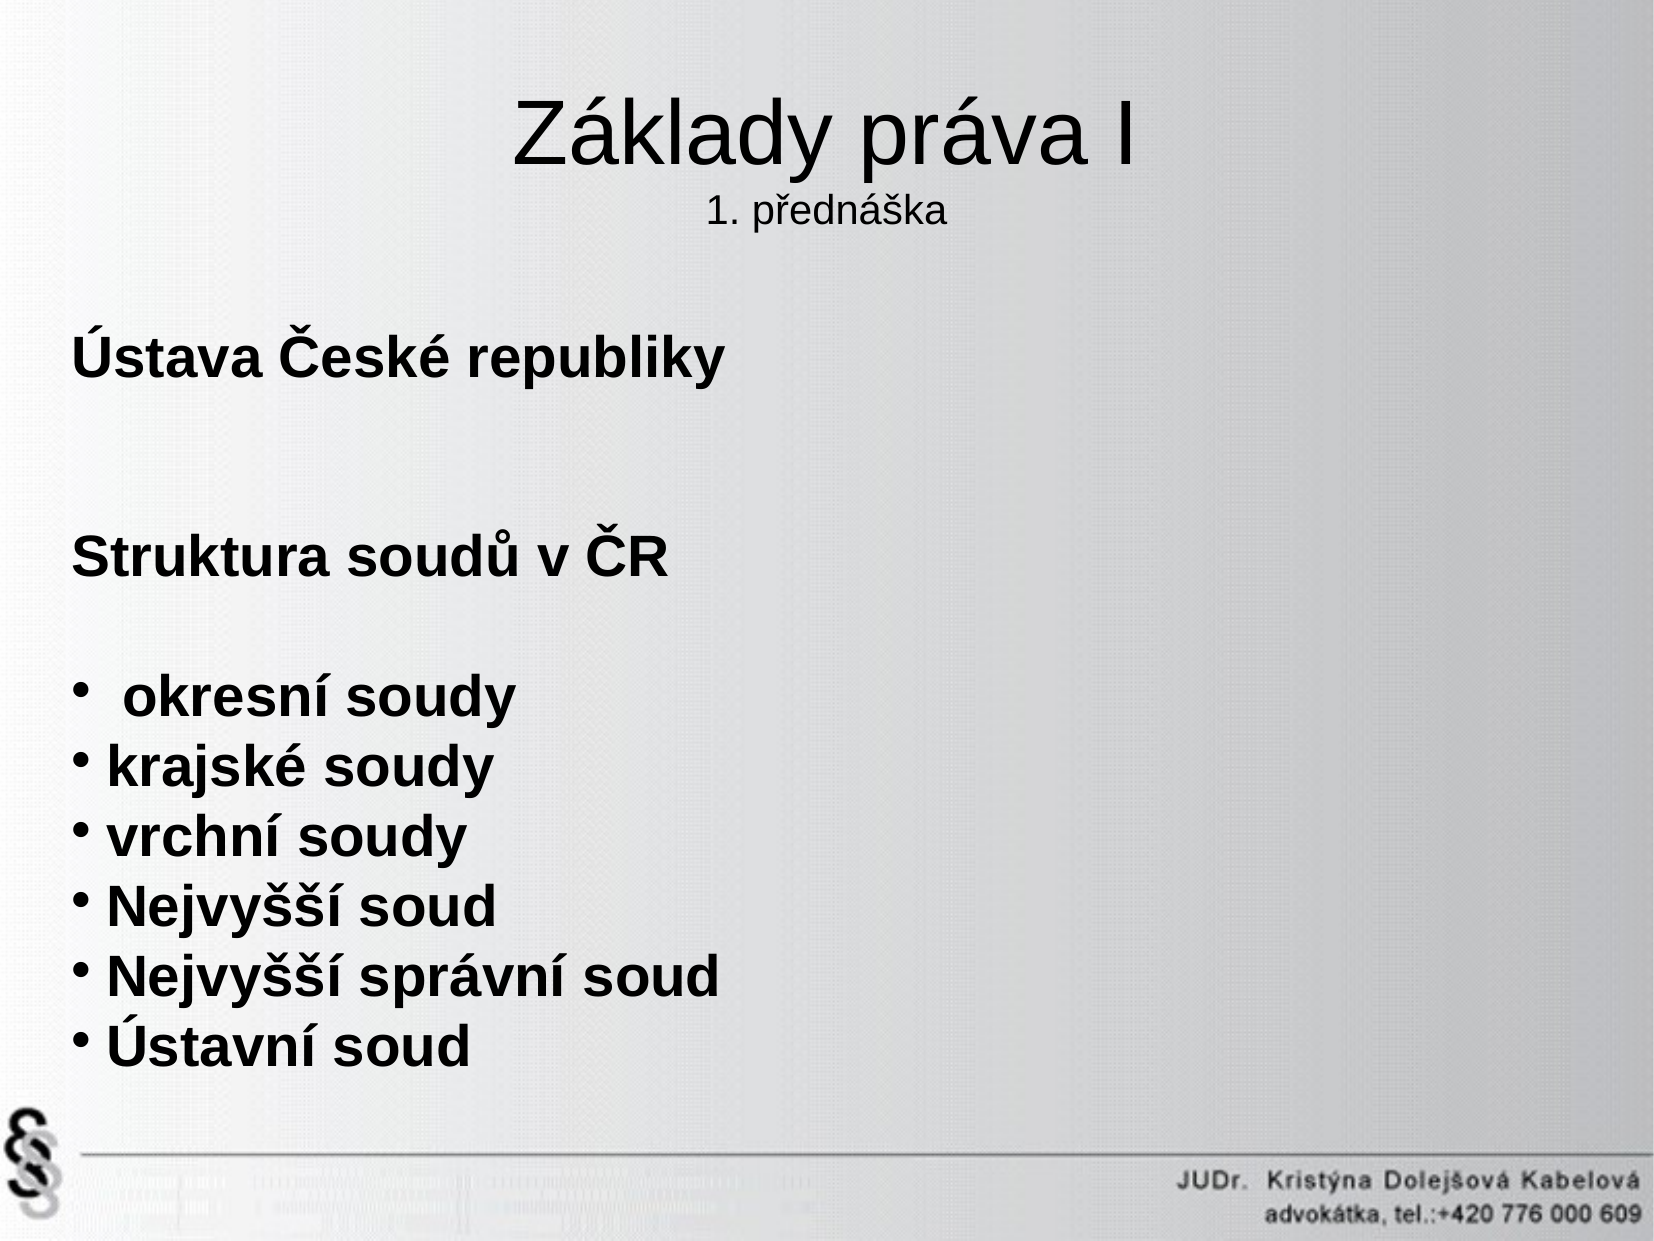

Základy práva I
1. přednáška
Ústava České republiky
Struktura soudů v ČR
 okresní soudy
krajské soudy
vrchní soudy
Nejvyšší soud
Nejvyšší správní soud
Ústavní soud